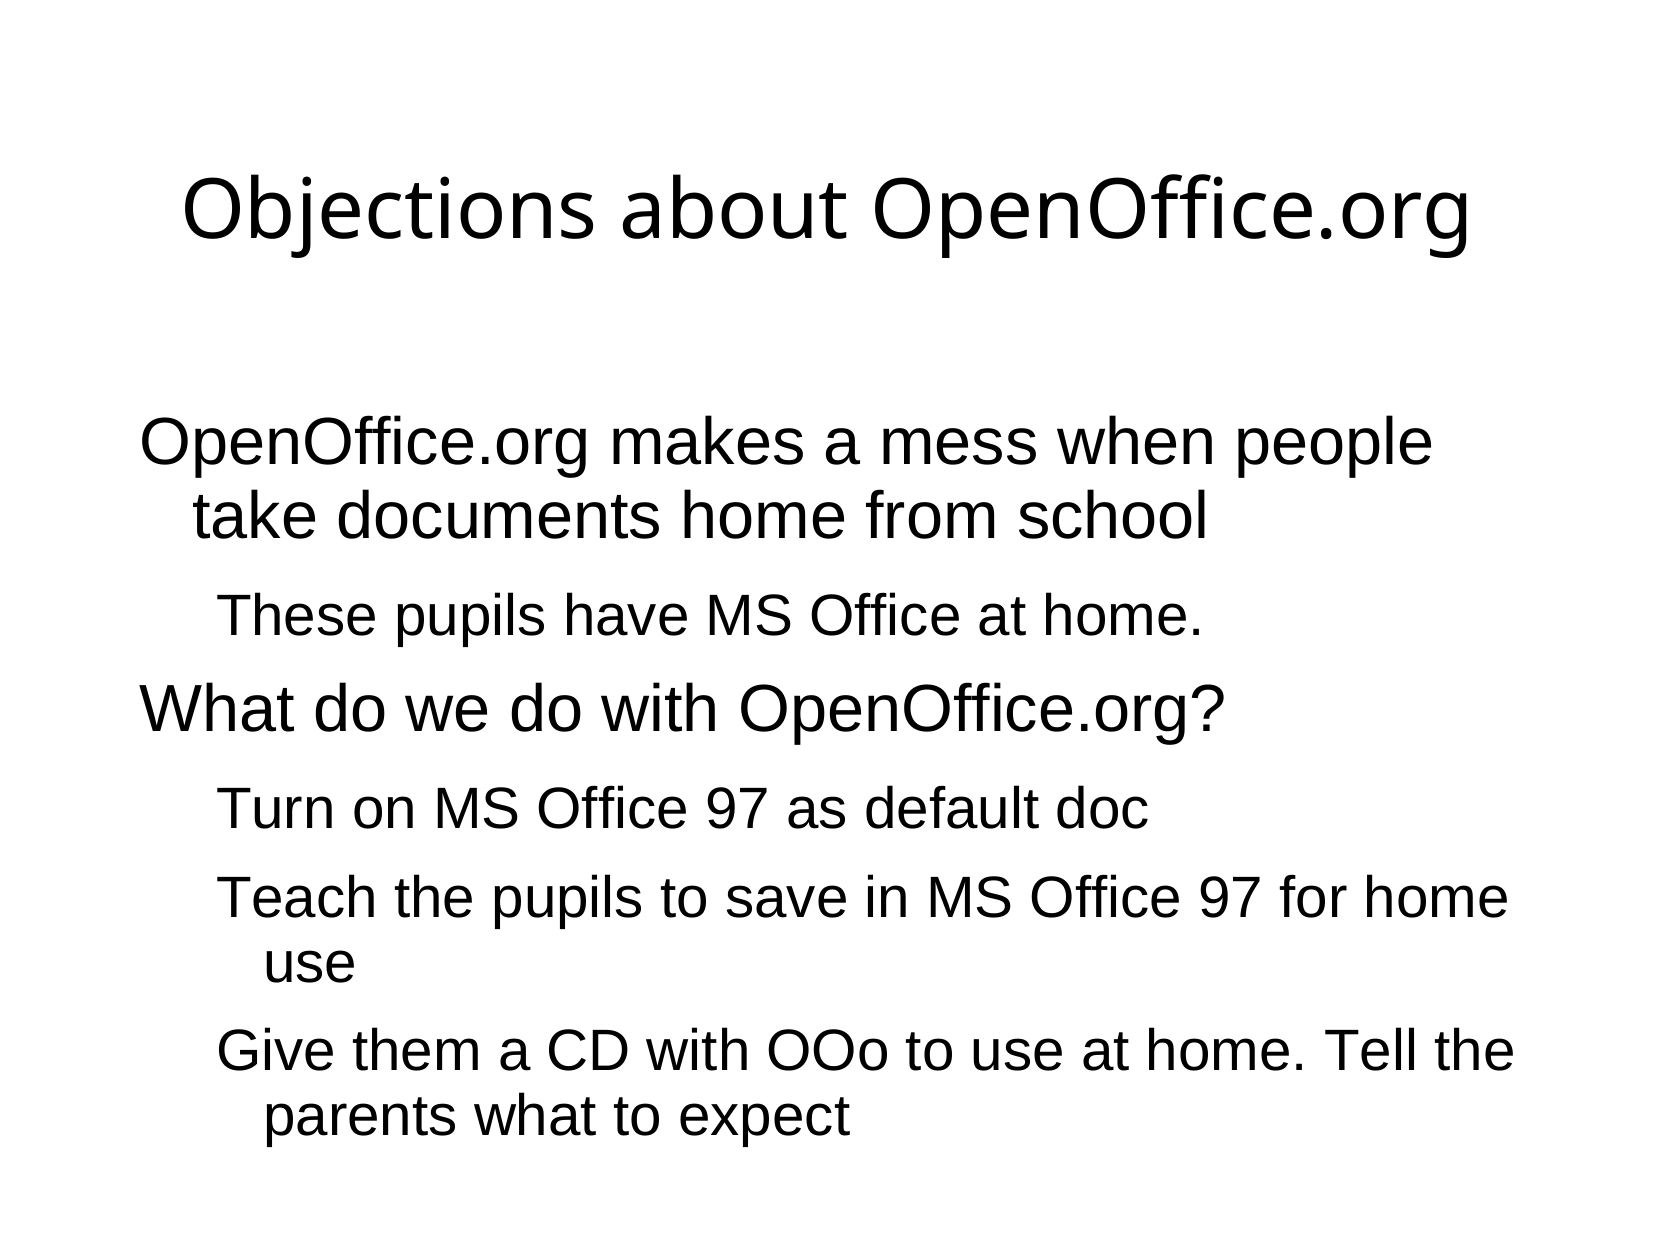

# Objections about OpenOffice.org
OpenOffice.org makes a mess when people take documents home from school
These pupils have MS Office at home.
What do we do with OpenOffice.org?
Turn on MS Office 97 as default doc
Teach the pupils to save in MS Office 97 for home use
Give them a CD with OOo to use at home. Tell the parents what to expect